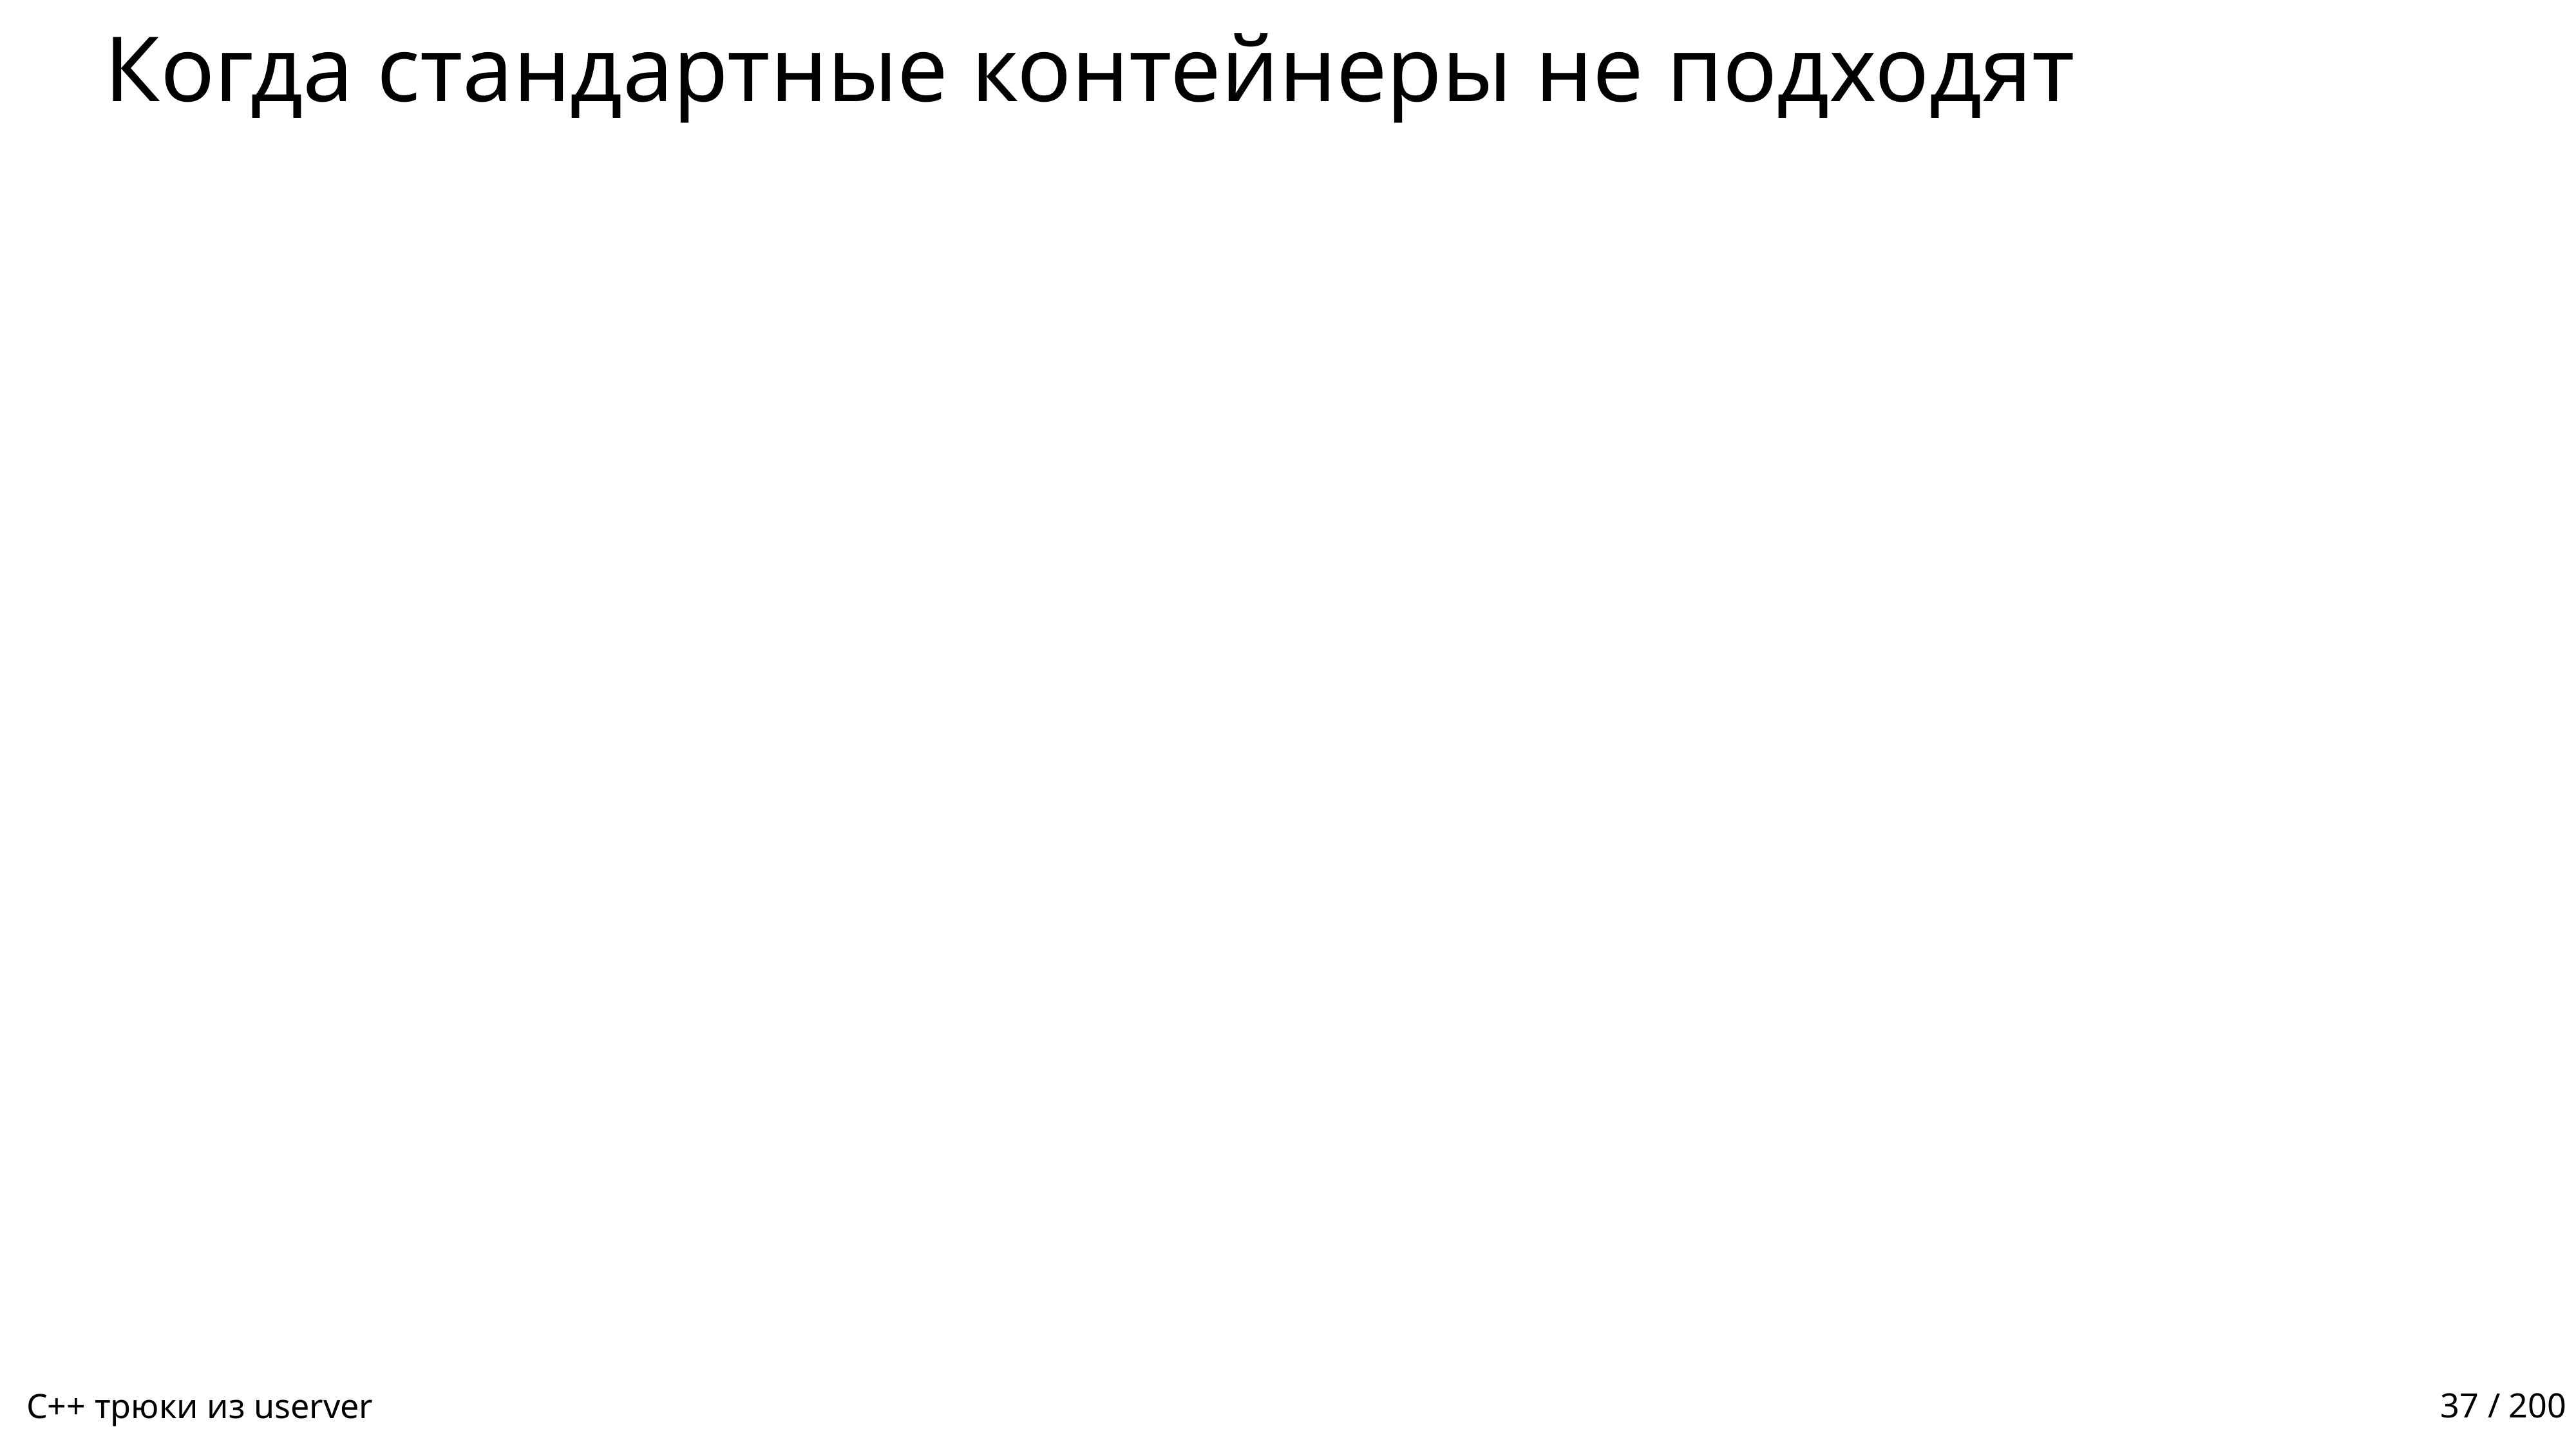

Когда стандартные контейнеры не подходят
#
C++ трюки из userver